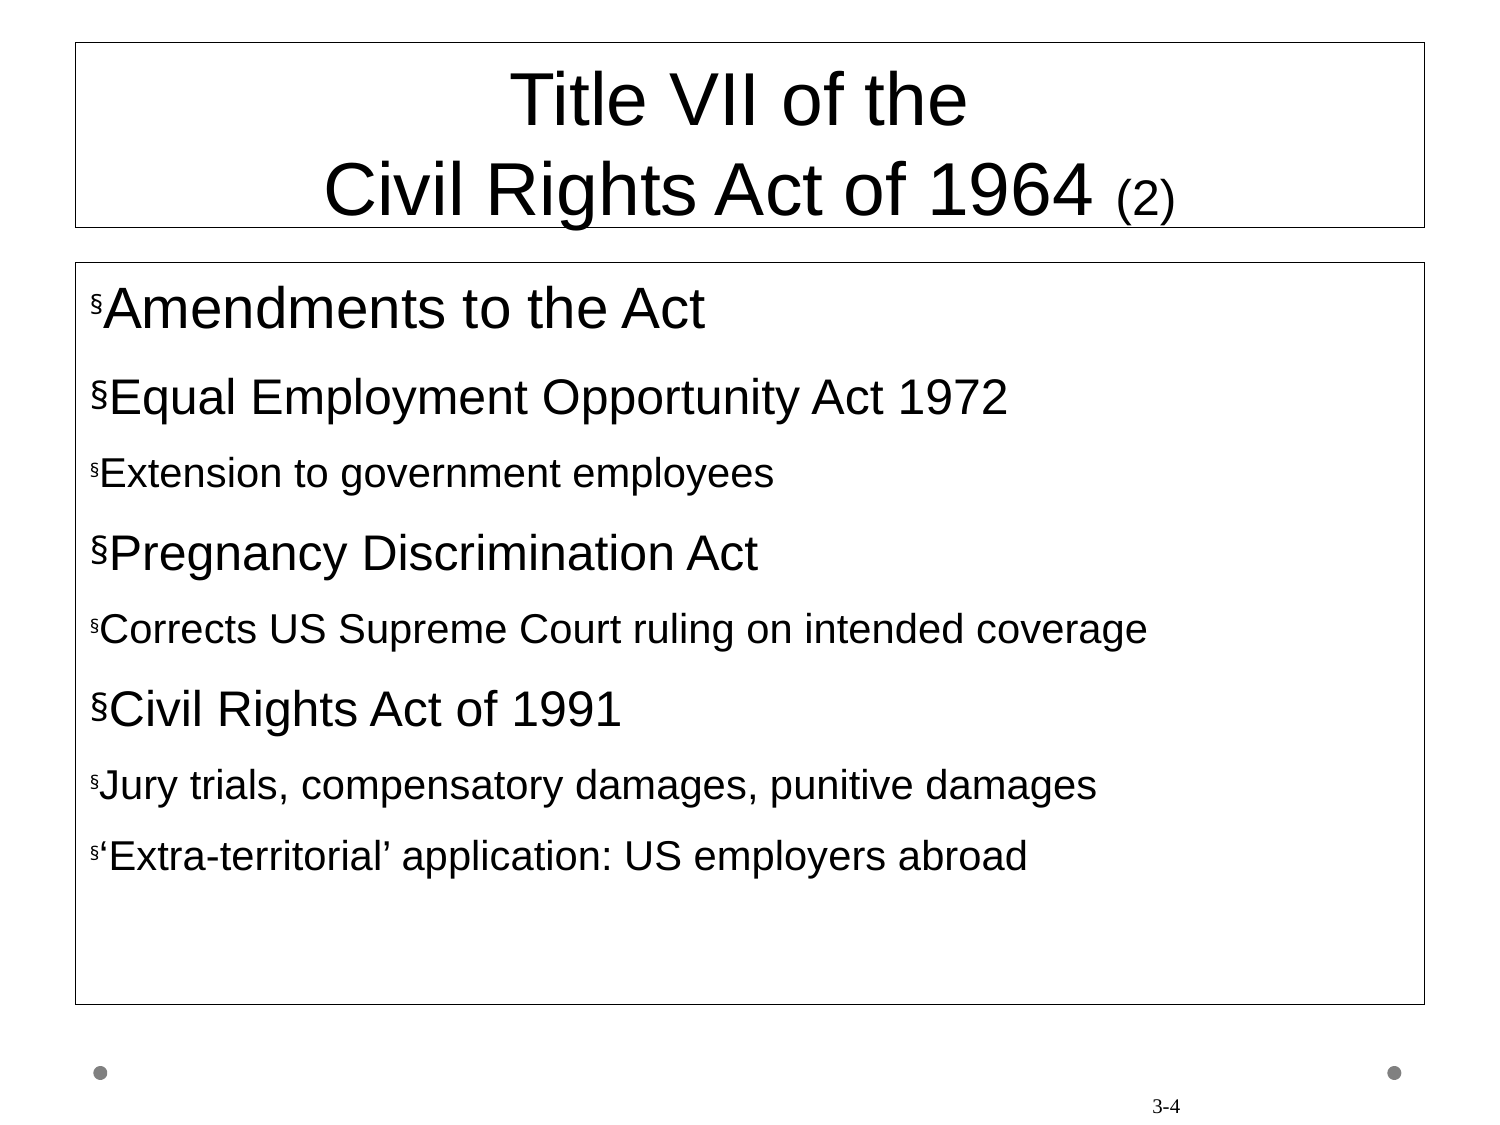

# Title VII of the Civil Rights Act of 1964 (2)
Amendments to the Act
Equal Employment Opportunity Act 1972
Extension to government employees
Pregnancy Discrimination Act
Corrects US Supreme Court ruling on intended coverage
Civil Rights Act of 1991
Jury trials, compensatory damages, punitive damages
‘Extra-territorial’ application: US employers abroad